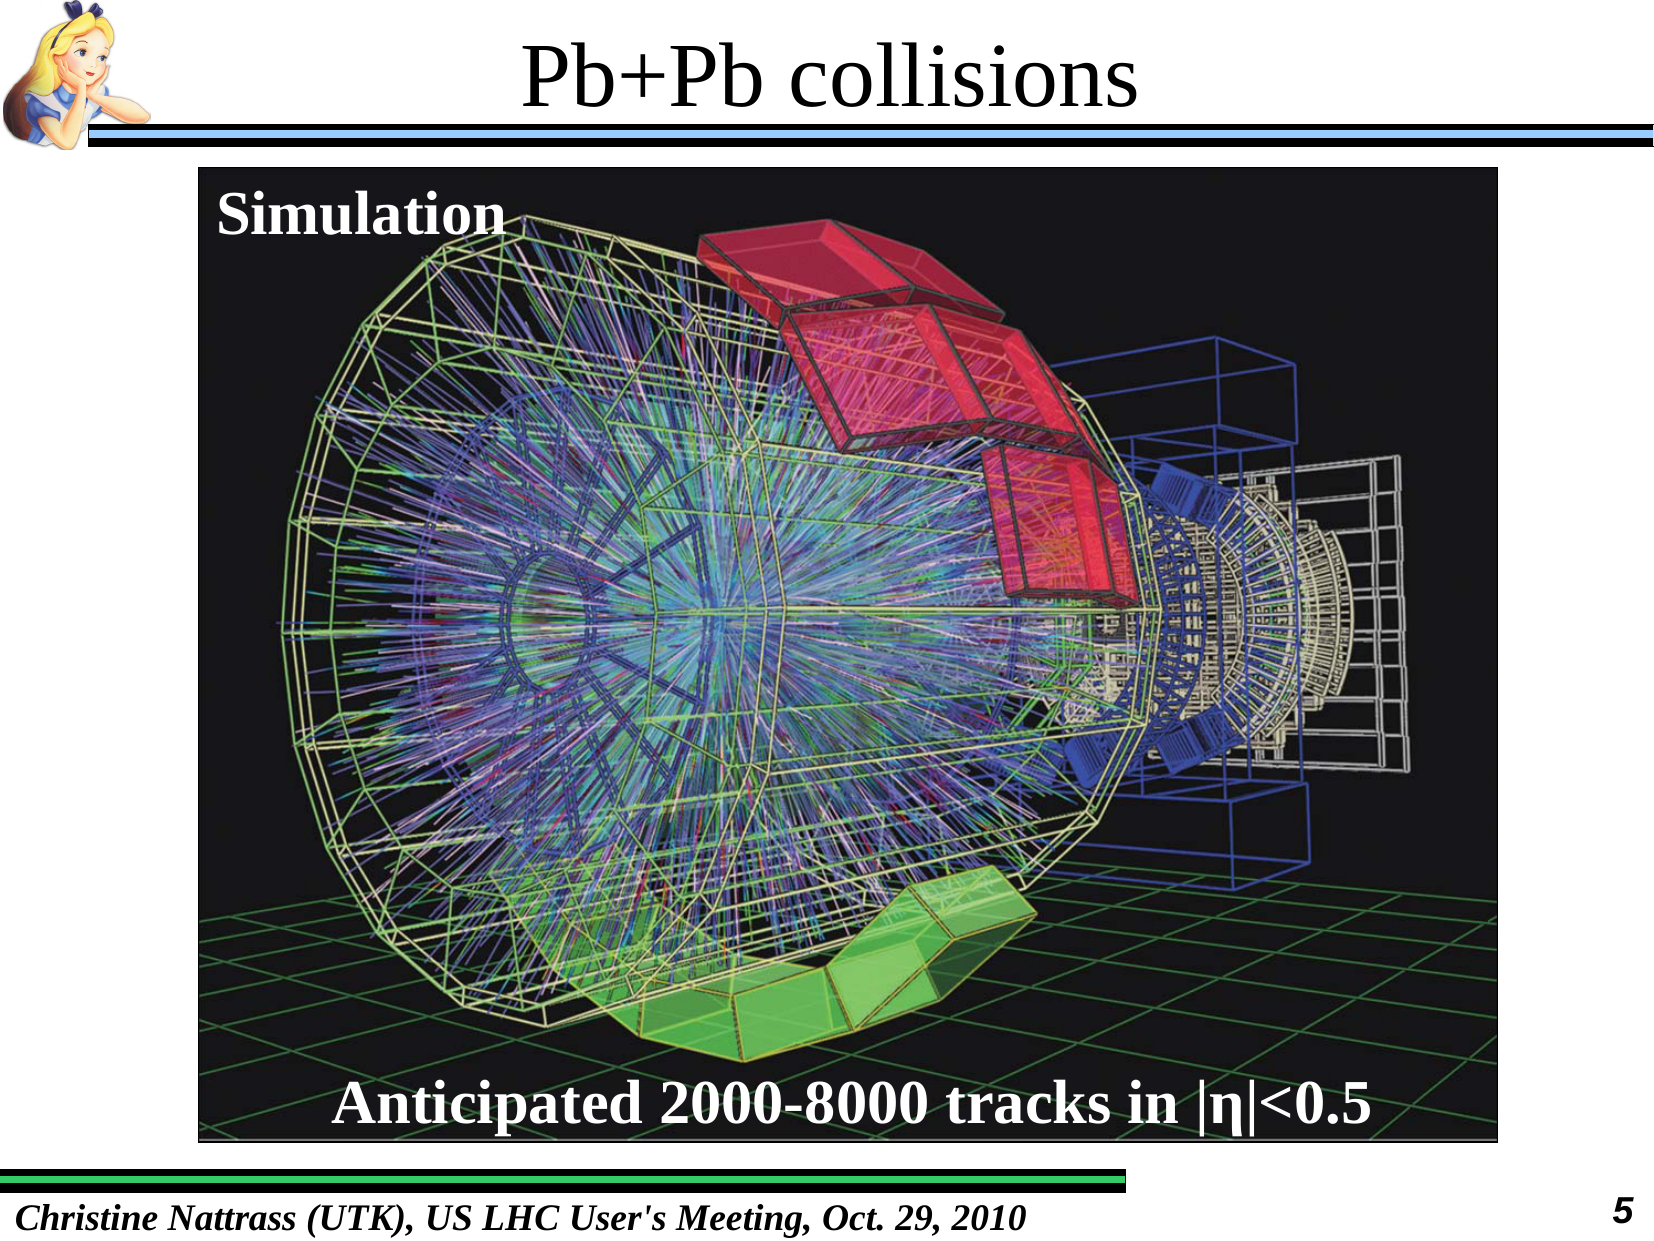

# Pb+Pb collisions
Simulation
Anticipated 2000-8000 tracks in |η|<0.5
5